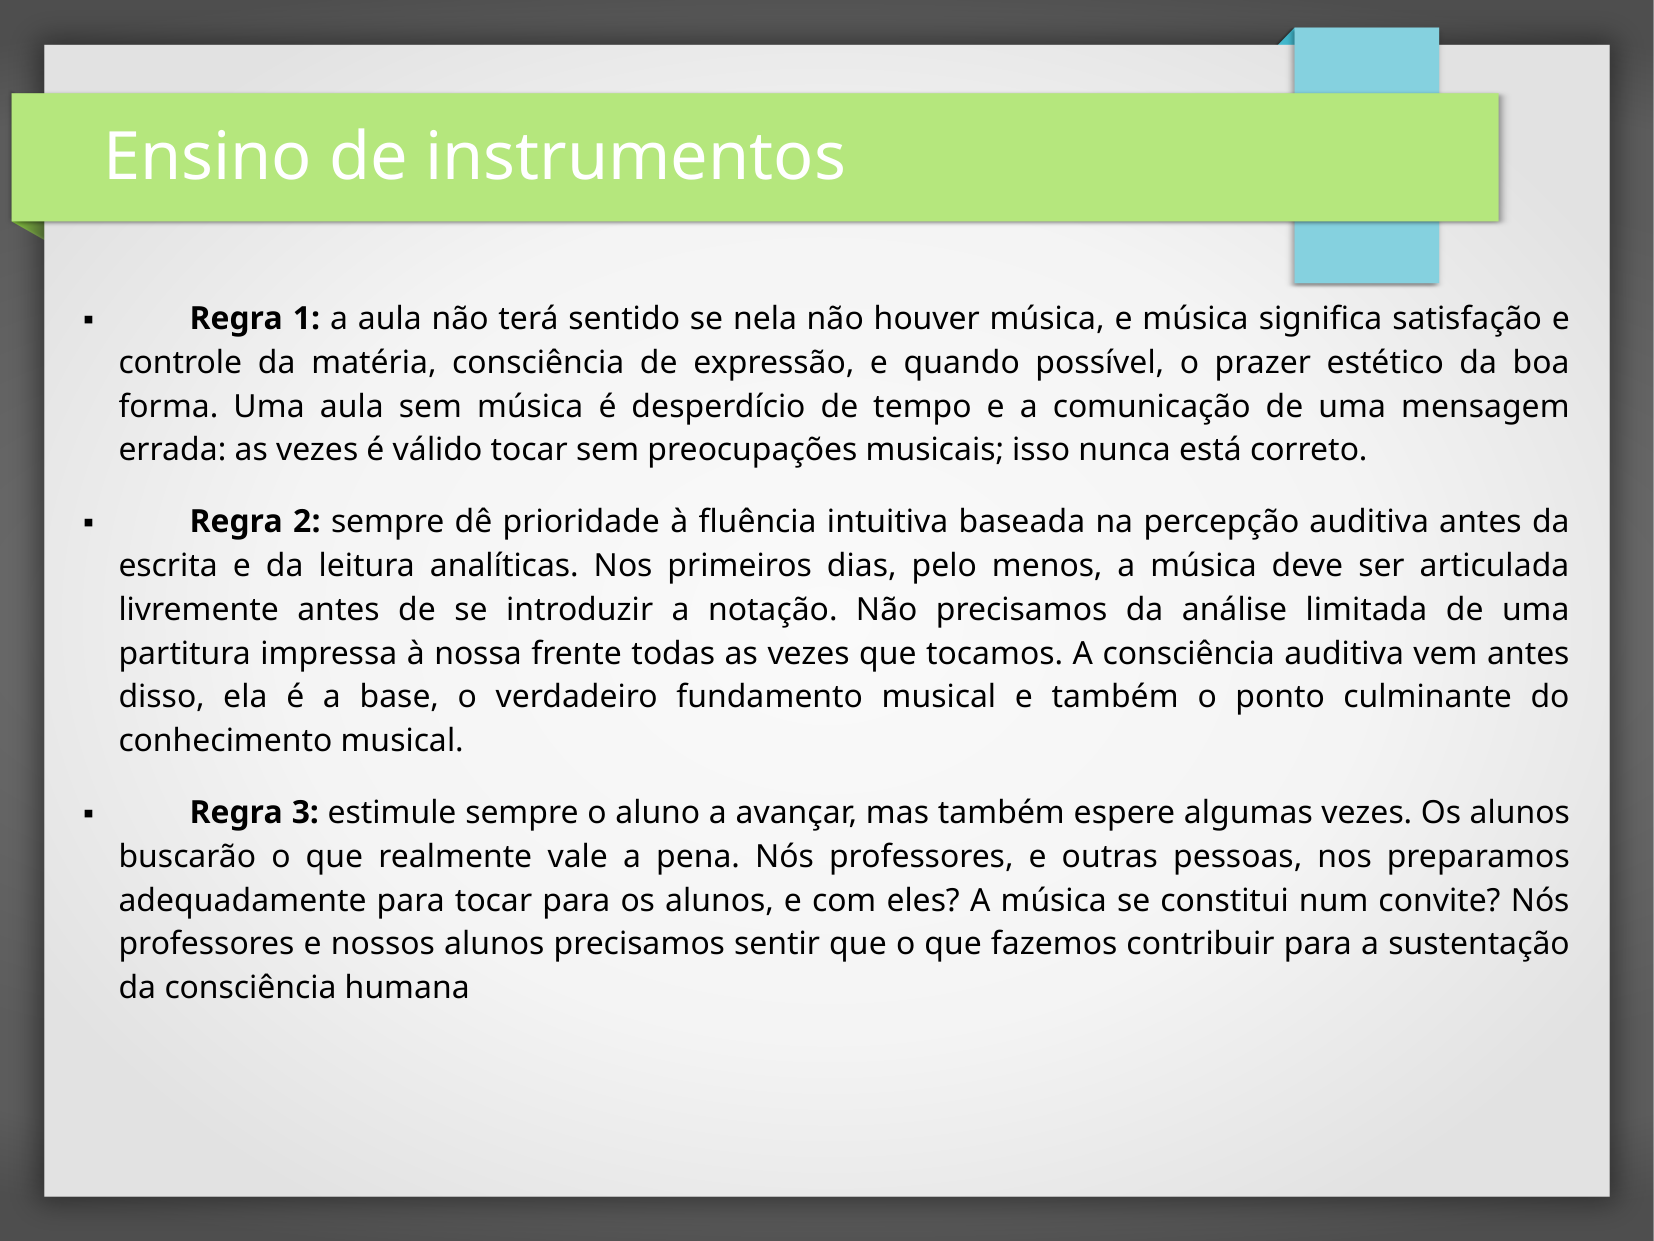

# Ensino de instrumentos
	Regra 1: a aula não terá sentido se nela não houver música, e música significa satisfação e controle da matéria, consciência de expressão, e quando possível, o prazer estético da boa forma. Uma aula sem música é desperdício de tempo e a comunicação de uma mensagem errada: as vezes é válido tocar sem preocupações musicais; isso nunca está correto.
	Regra 2: sempre dê prioridade à fluência intuitiva baseada na percepção auditiva antes da escrita e da leitura analíticas. Nos primeiros dias, pelo menos, a música deve ser articulada livremente antes de se introduzir a notação. Não precisamos da análise limitada de uma partitura impressa à nossa frente todas as vezes que tocamos. A consciência auditiva vem antes disso, ela é a base, o verdadeiro fundamento musical e também o ponto culminante do conhecimento musical.
	Regra 3: estimule sempre o aluno a avançar, mas também espere algumas vezes. Os alunos buscarão o que realmente vale a pena. Nós professores, e outras pessoas, nos preparamos adequadamente para tocar para os alunos, e com eles? A música se constitui num convite? Nós professores e nossos alunos precisamos sentir que o que fazemos contribuir para a sustentação da consciência humana